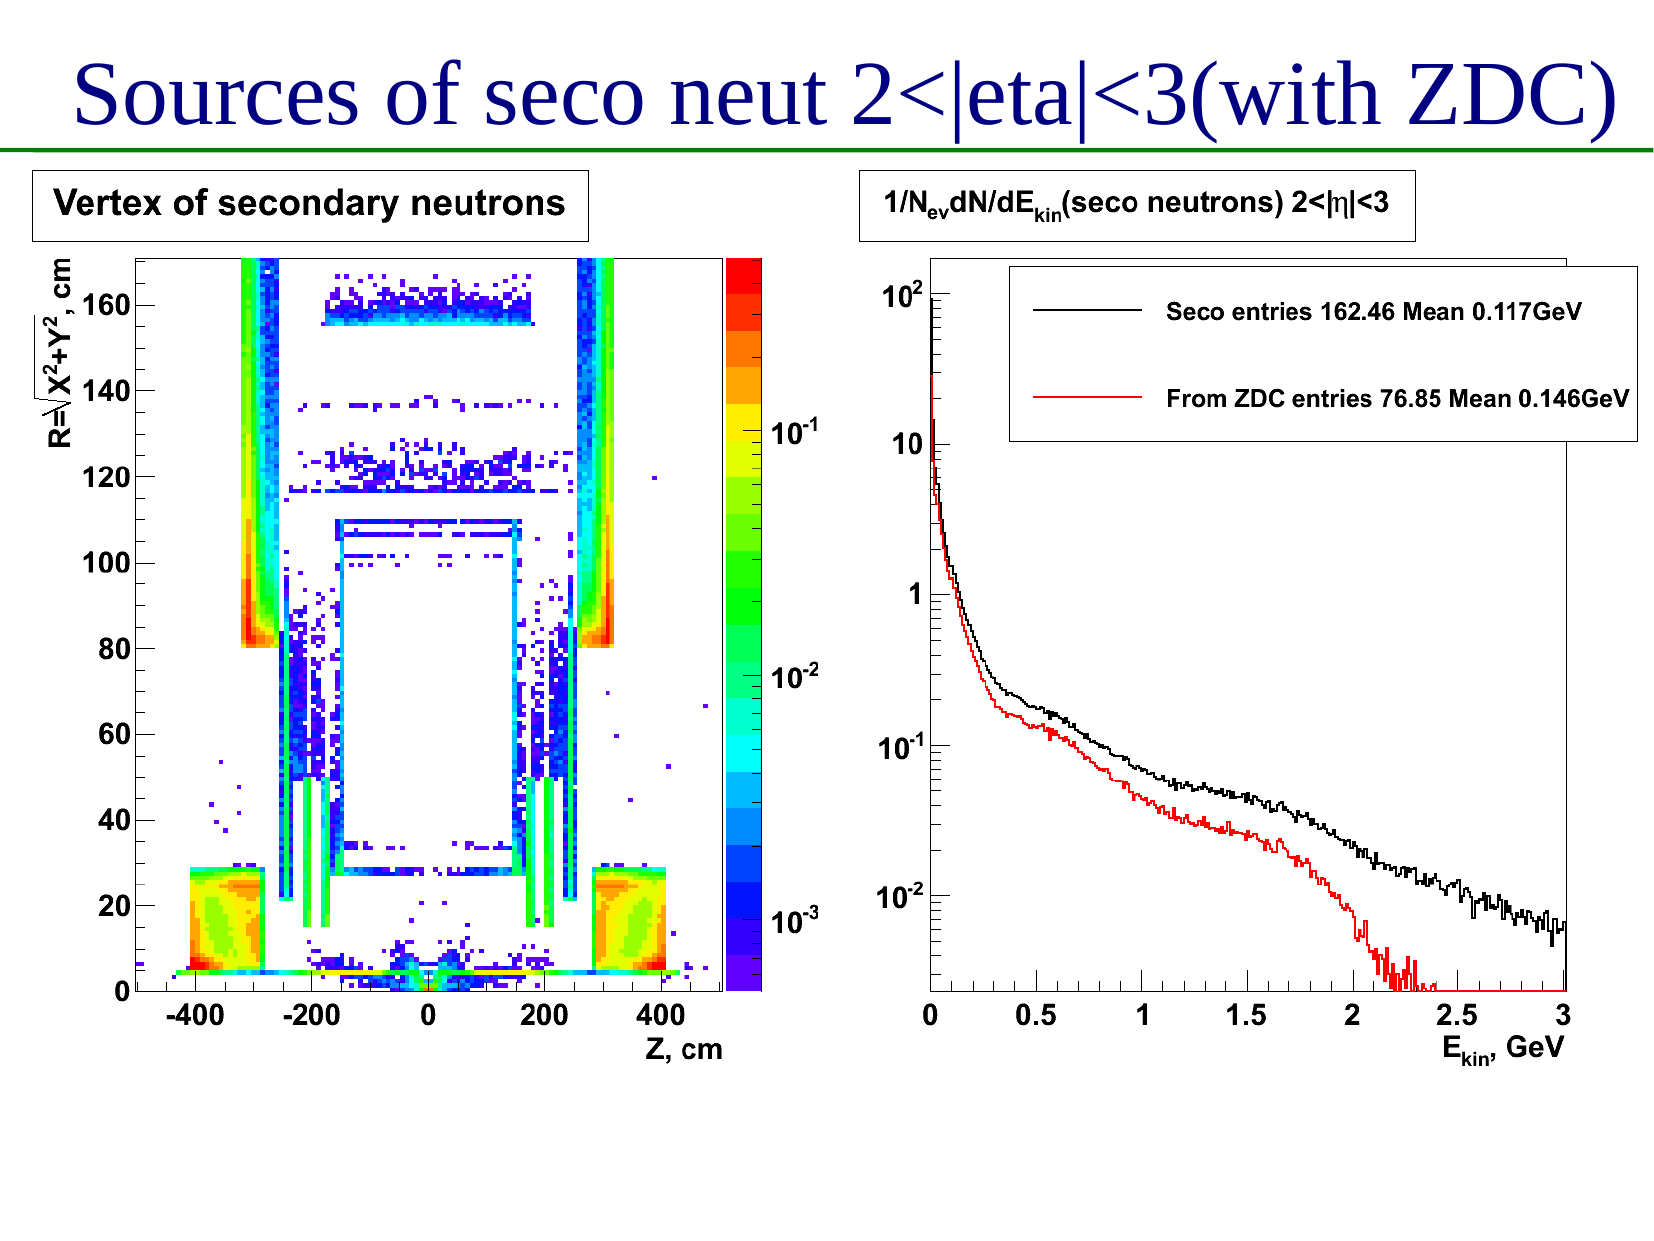

# Sources of seco neut 2<|eta|<3(with ZDC)